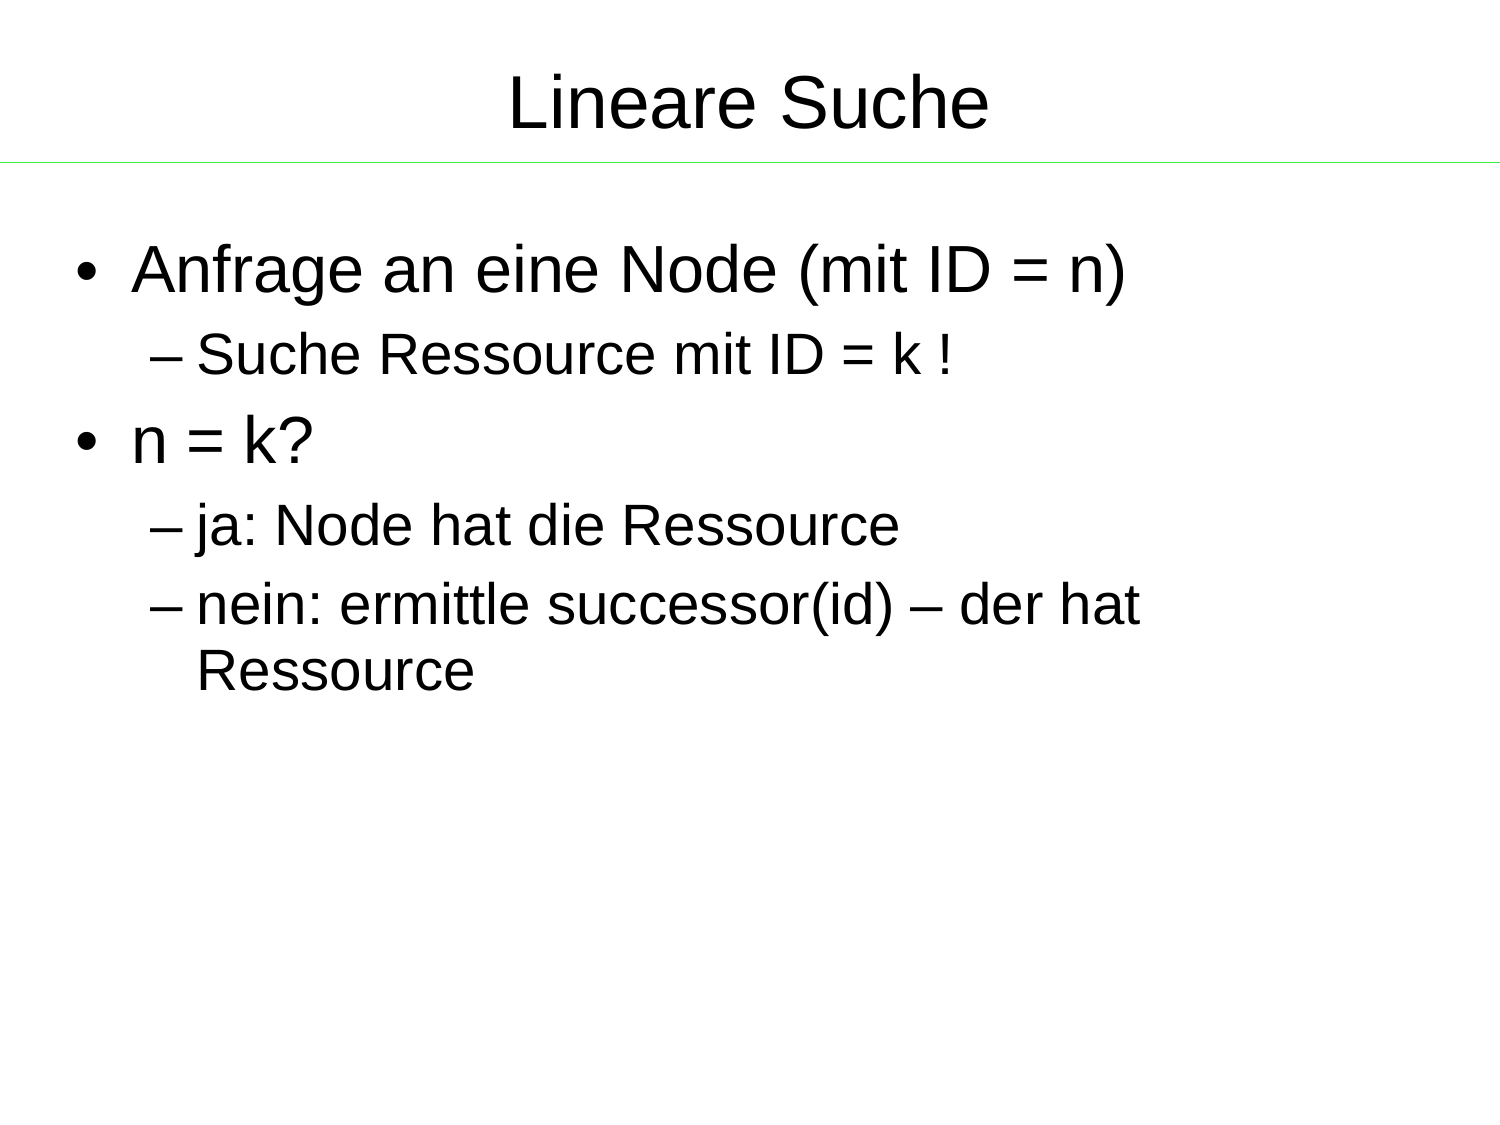

# Lineare Suche
Anfrage an eine Node (mit ID = n)
Suche Ressource mit ID = k !
n = k?
ja: Node hat die Ressource
nein: ermittle successor(id) – der hat Ressource